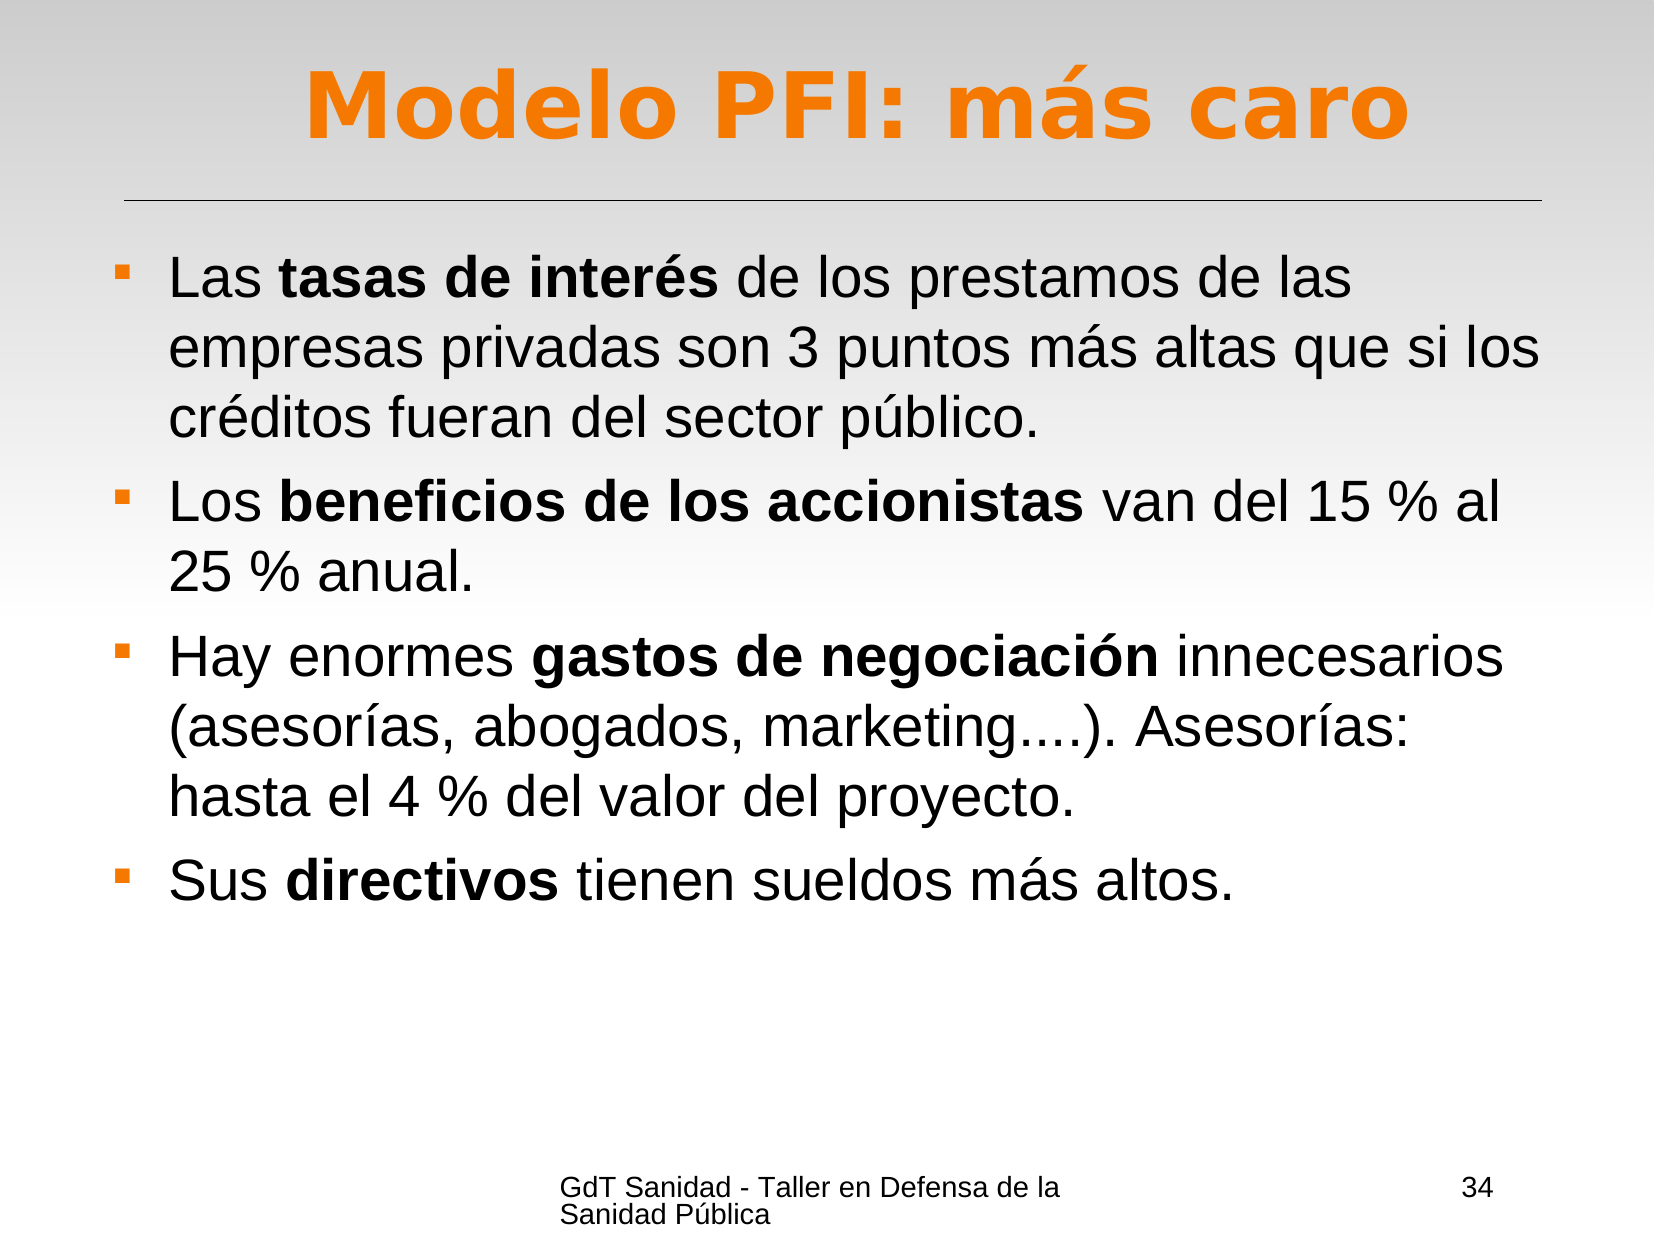

# Modelo PFI: más caro
Las tasas de interés de los prestamos de las empresas privadas son 3 puntos más altas que si los créditos fueran del sector público.
Los beneficios de los accionistas van del 15 % al 25 % anual.
Hay enormes gastos de negociación innecesarios (asesorías, abogados, marketing....). Asesorías: hasta el 4 % del valor del proyecto.
Sus directivos tienen sueldos más altos.
GdT Sanidad - Taller en Defensa de la Sanidad Pública
34